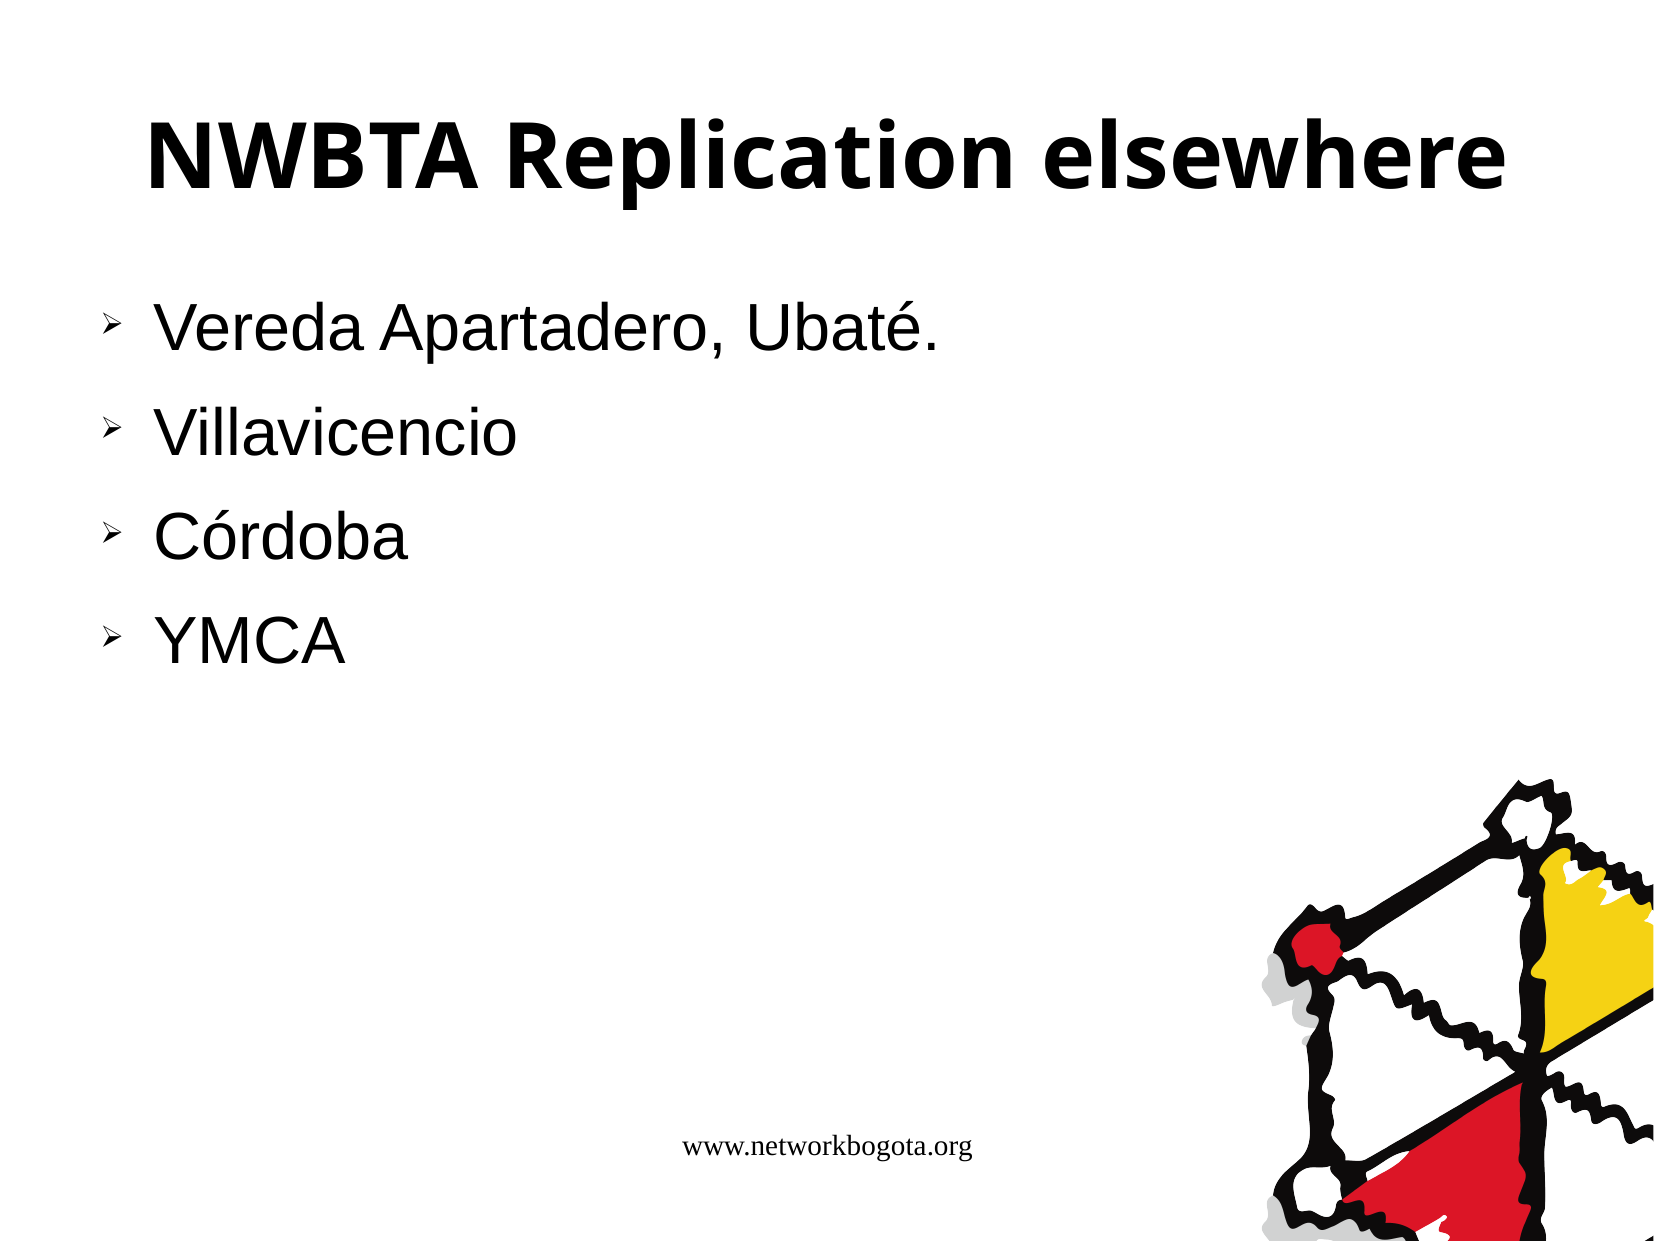

# NWBTA Replication elsewhere
Vereda Apartadero, Ubaté.
Villavicencio
Córdoba
YMCA
www.networkbogota.org